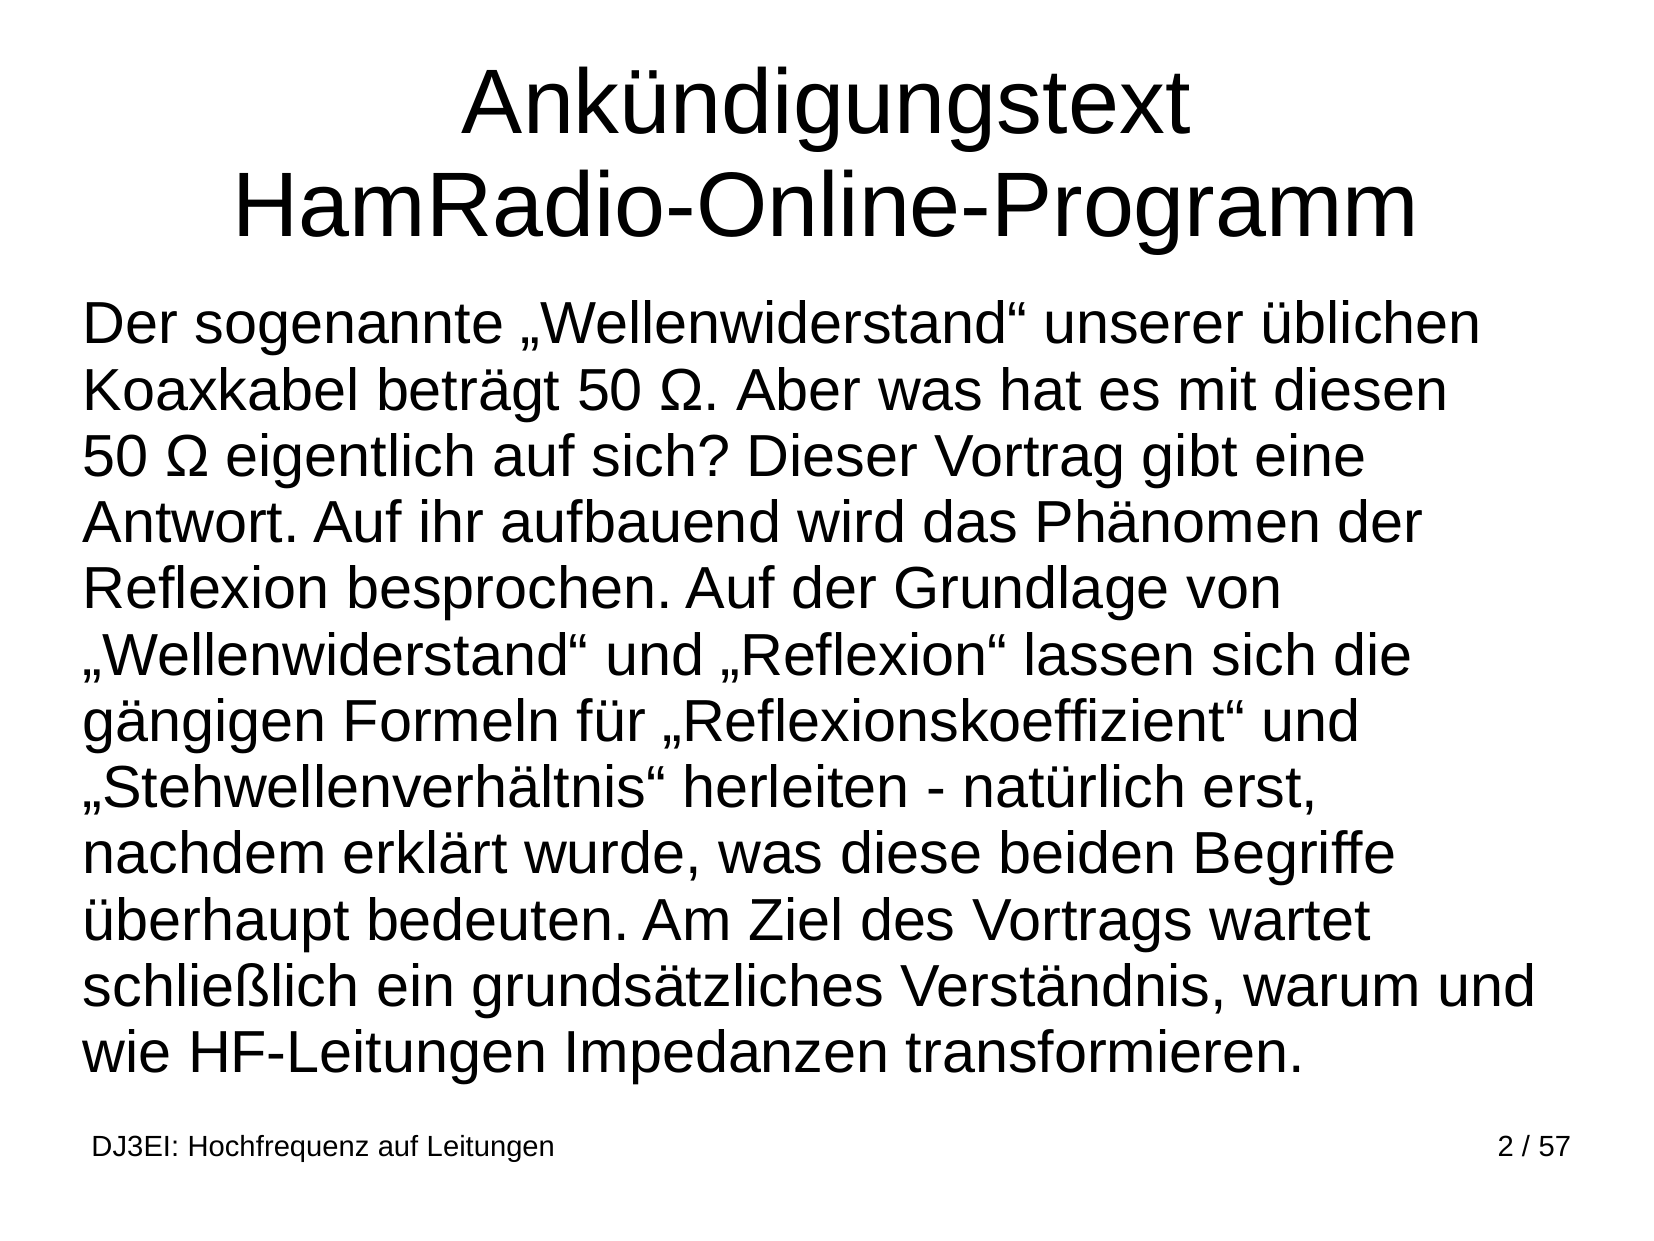

# Ankündigungstext HamRadio-Online-Programm
Der sogenannte „Wellenwiderstand“ unserer üblichen Koaxkabel beträgt 50 Ω. Aber was hat es mit diesen 50 Ω eigentlich auf sich? Dieser Vortrag gibt eine Antwort. Auf ihr aufbauend wird das Phänomen der Reflexion besprochen. Auf der Grundlage von „Wellenwiderstand“ und „Reflexion“ lassen sich die gängigen Formeln für „Reflexionskoeffizient“ und „Stehwellenverhältnis“ herleiten - natürlich erst, nachdem erklärt wurde, was diese beiden Begriffe überhaupt bedeuten. Am Ziel des Vortrags wartet schließlich ein grundsätzliches Verständnis, warum und wie HF-Leitungen Impedanzen transformieren.